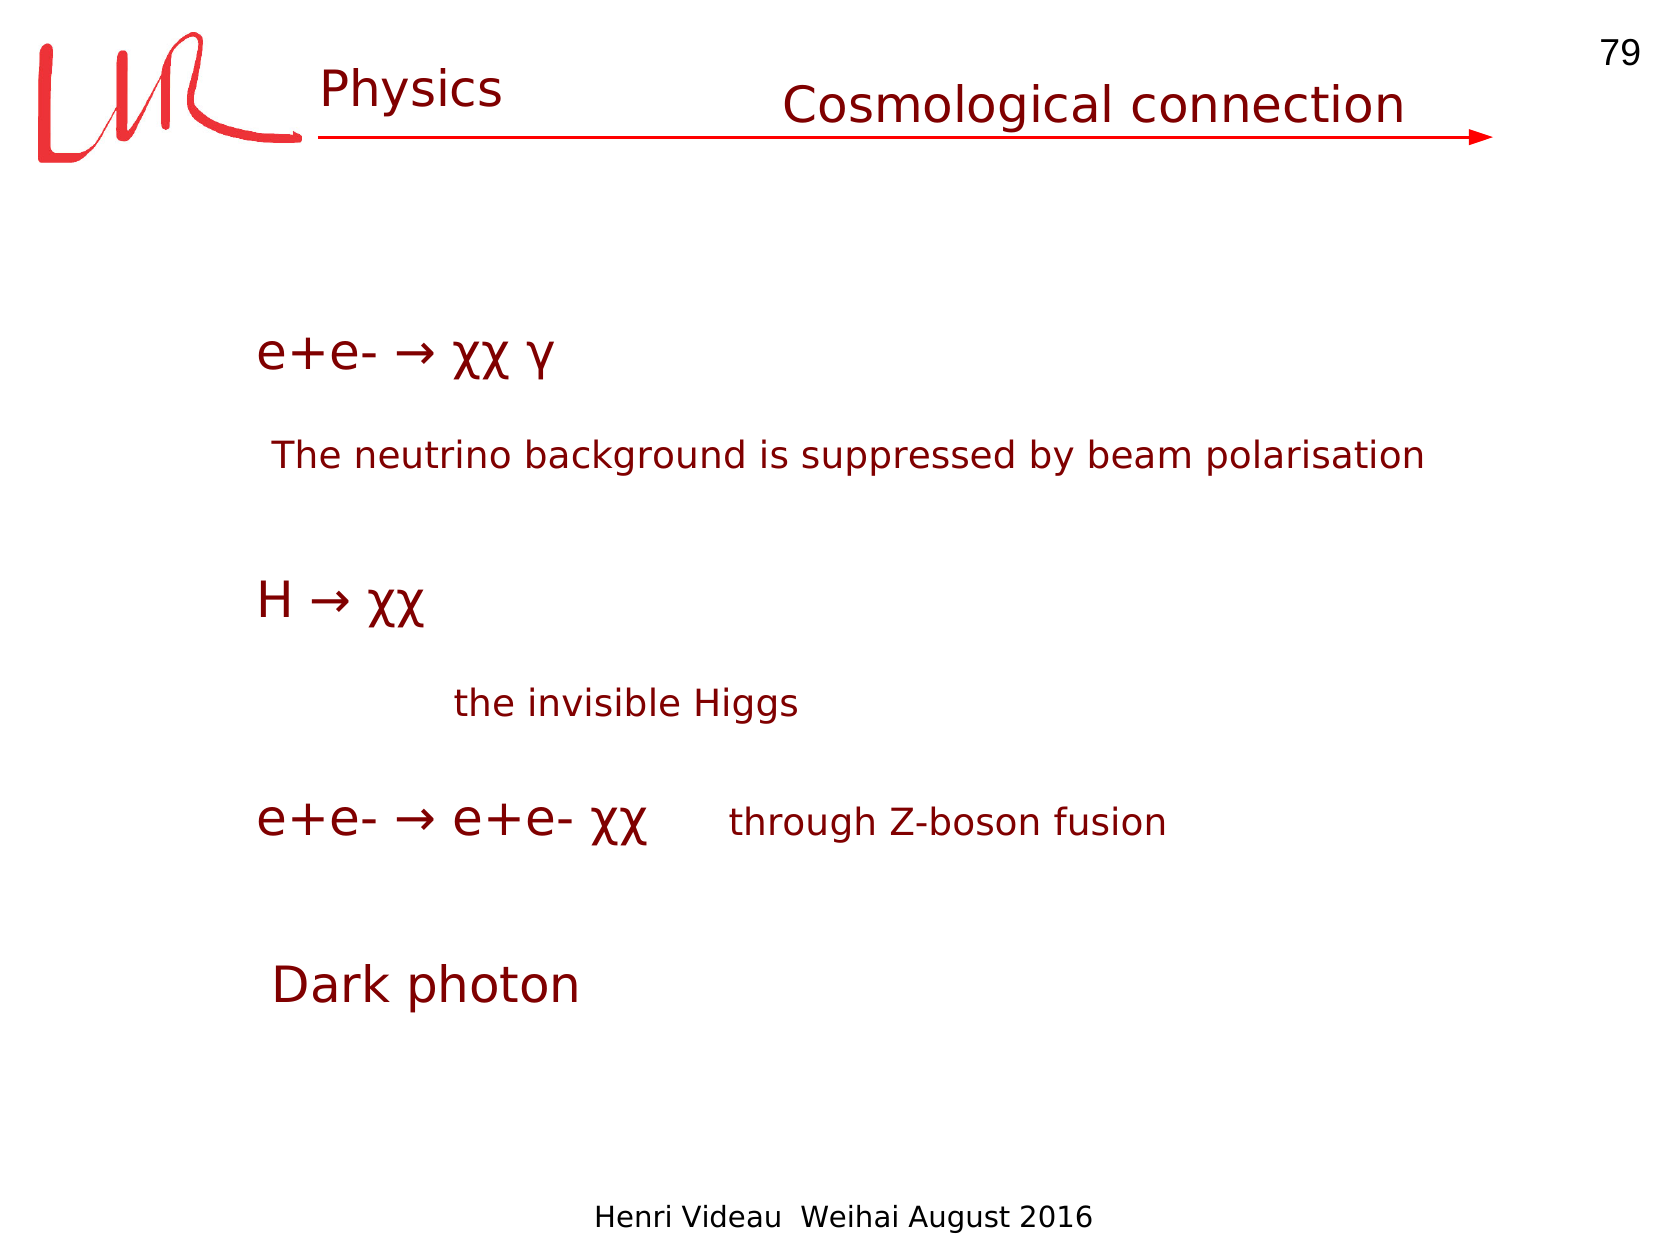

Cosmological connection
e+e- → χχ γ
The neutrino background is suppressed by beam polarisation
H → χχ
the invisible Higgs
e+e- → e+e- χχ through Z-boson fusion
Dark photon